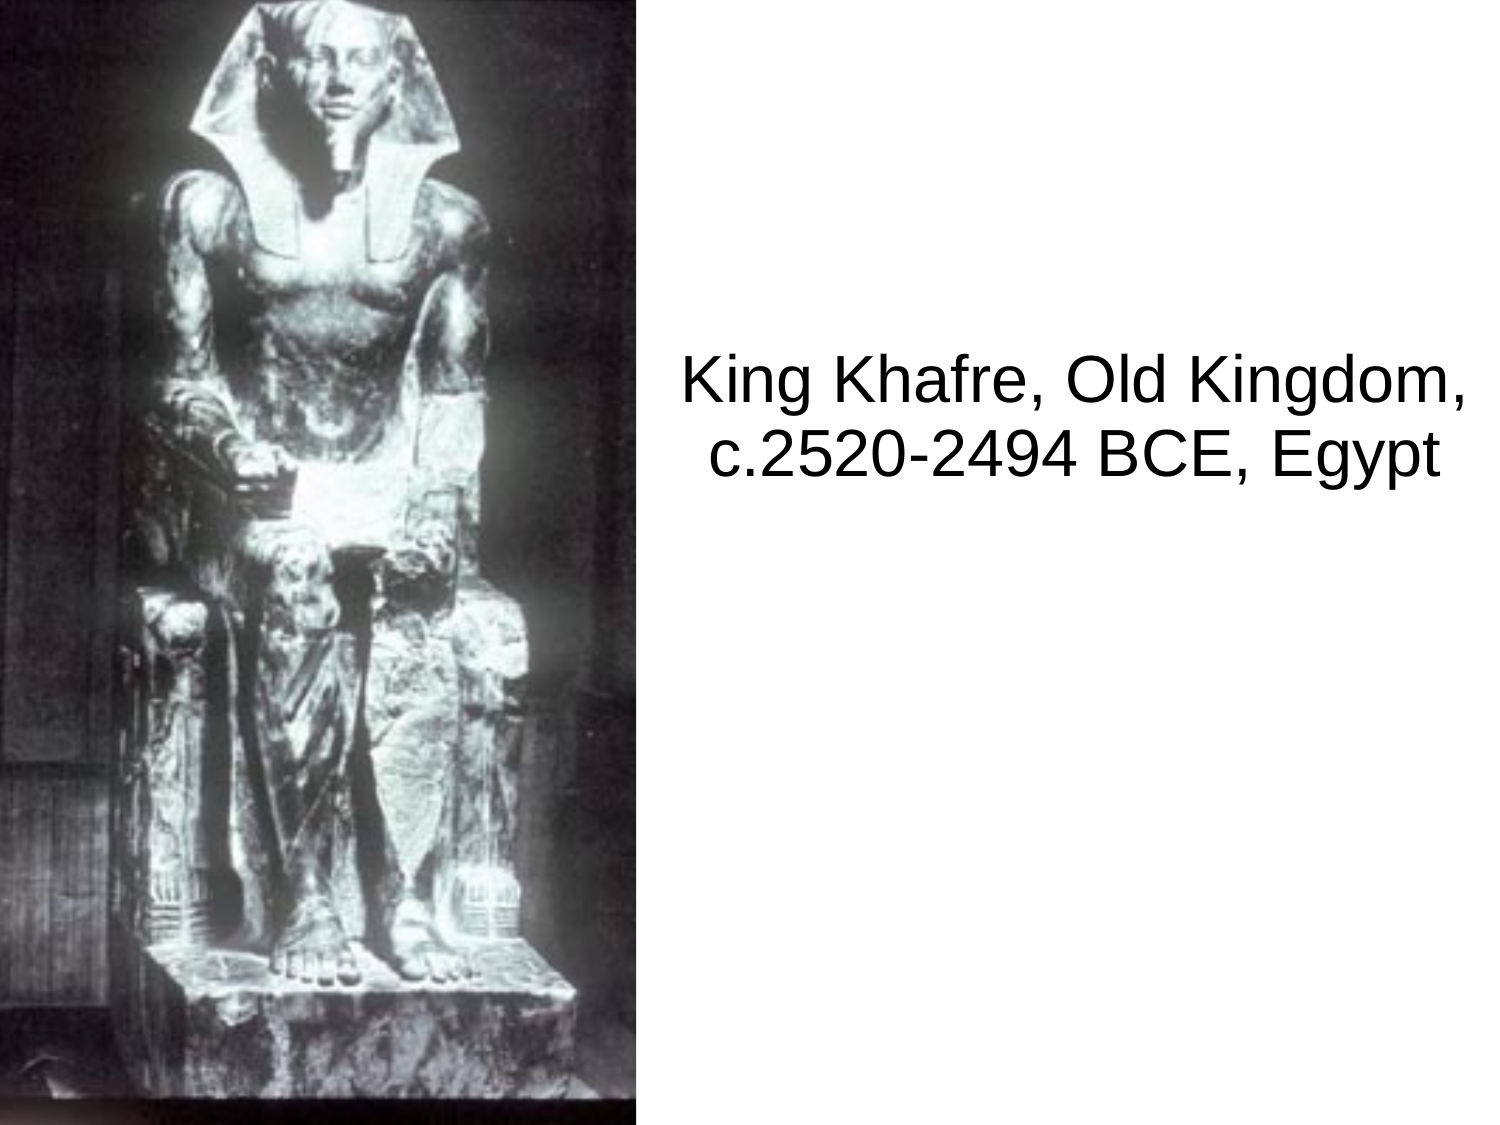

# King Khafre, Old Kingdom, c.2520-2494 BCE, Egypt